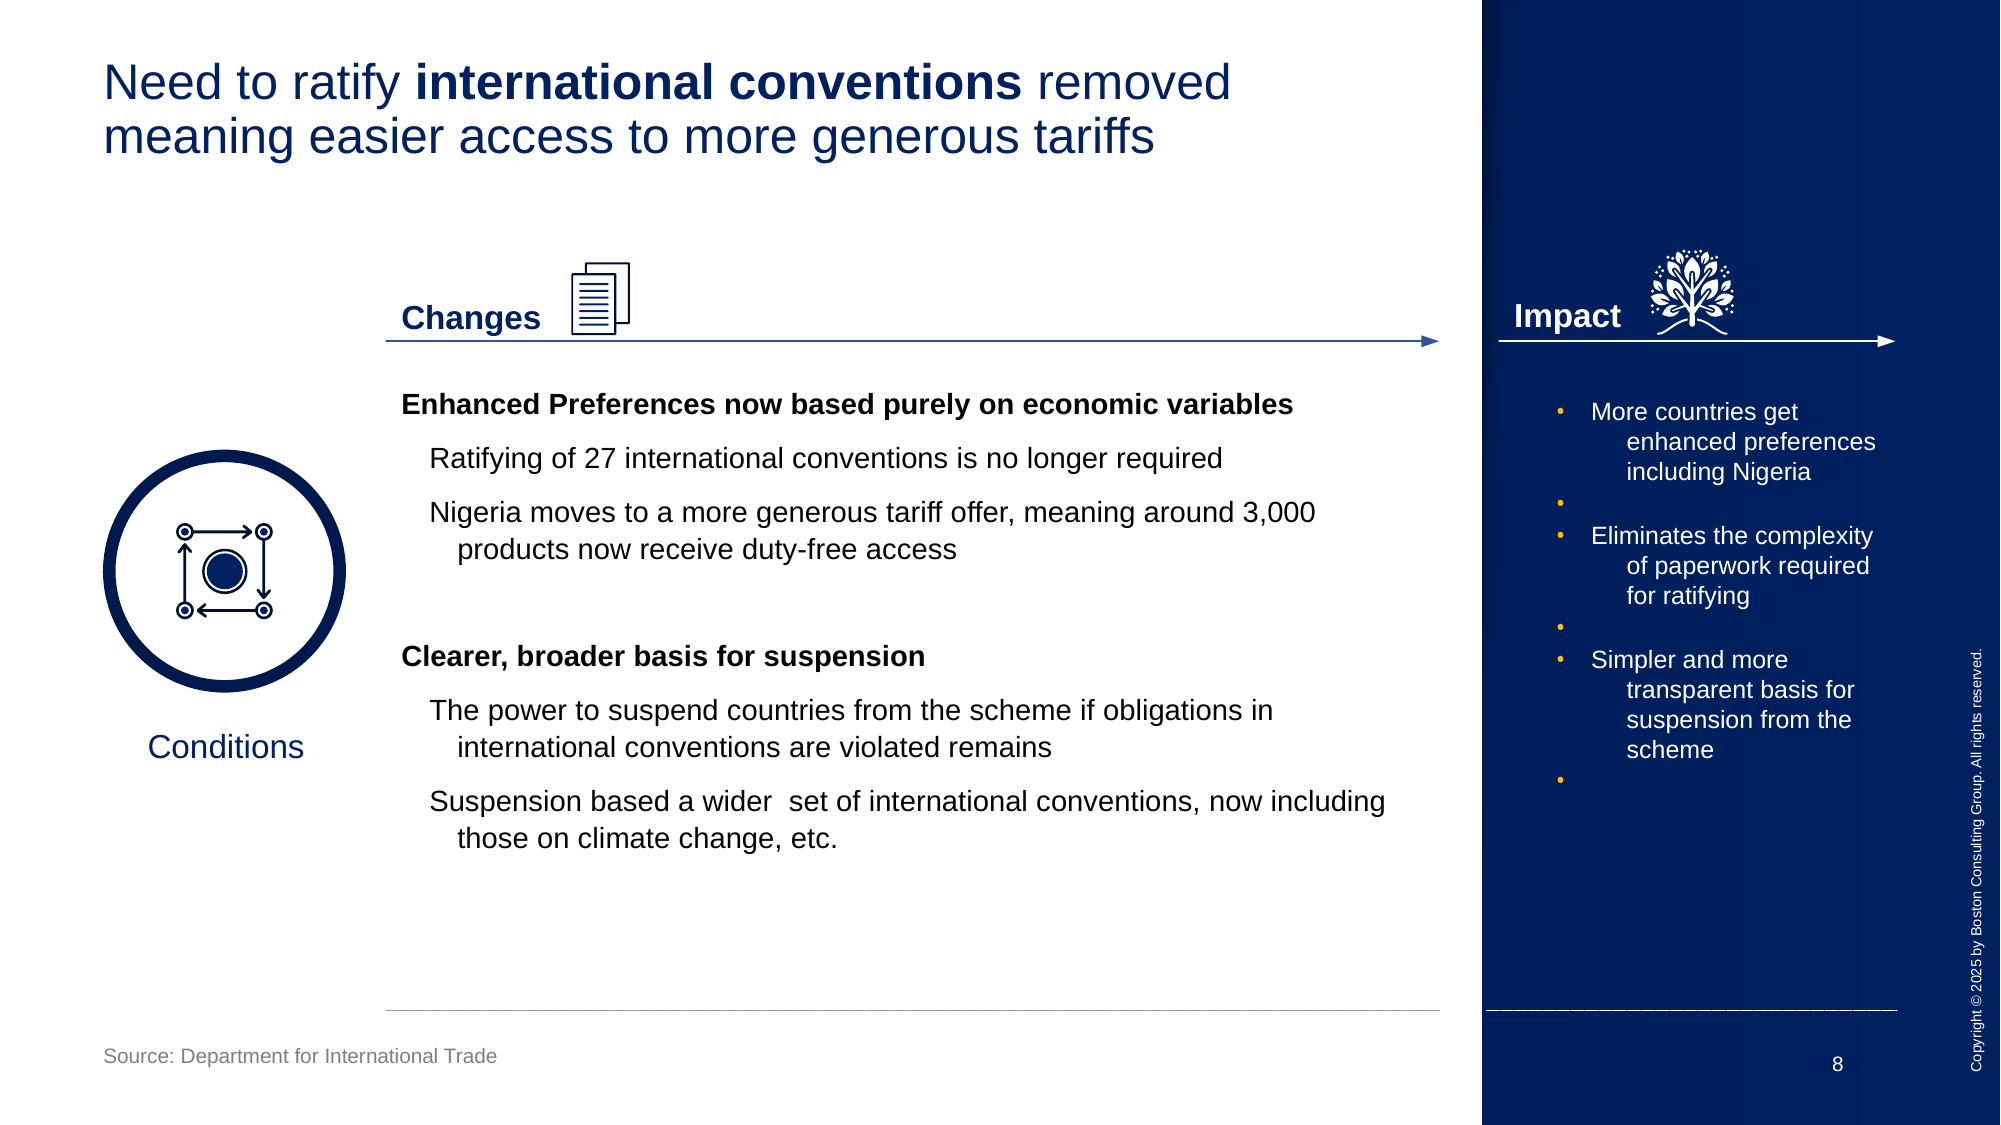

# Need to ratify international conventions removed meaning easier access to more generous tariffs
Impact
Changes
Enhanced Preferences now based purely on economic variables
Ratifying of 27 international conventions is no longer required
Nigeria moves to a more generous tariff offer, meaning around 3,000 products now receive duty-free access
Clearer, broader basis for suspension
The power to suspend countries from the scheme if obligations in international conventions are violated remains
Suspension based a wider set of international conventions, now including those on climate change, etc.
More countries get enhanced preferences including Nigeria
Eliminates the complexity of paperwork required for ratifying
Simpler and more transparent basis for suspension from the scheme
Conditions
Source: Department for International Trade